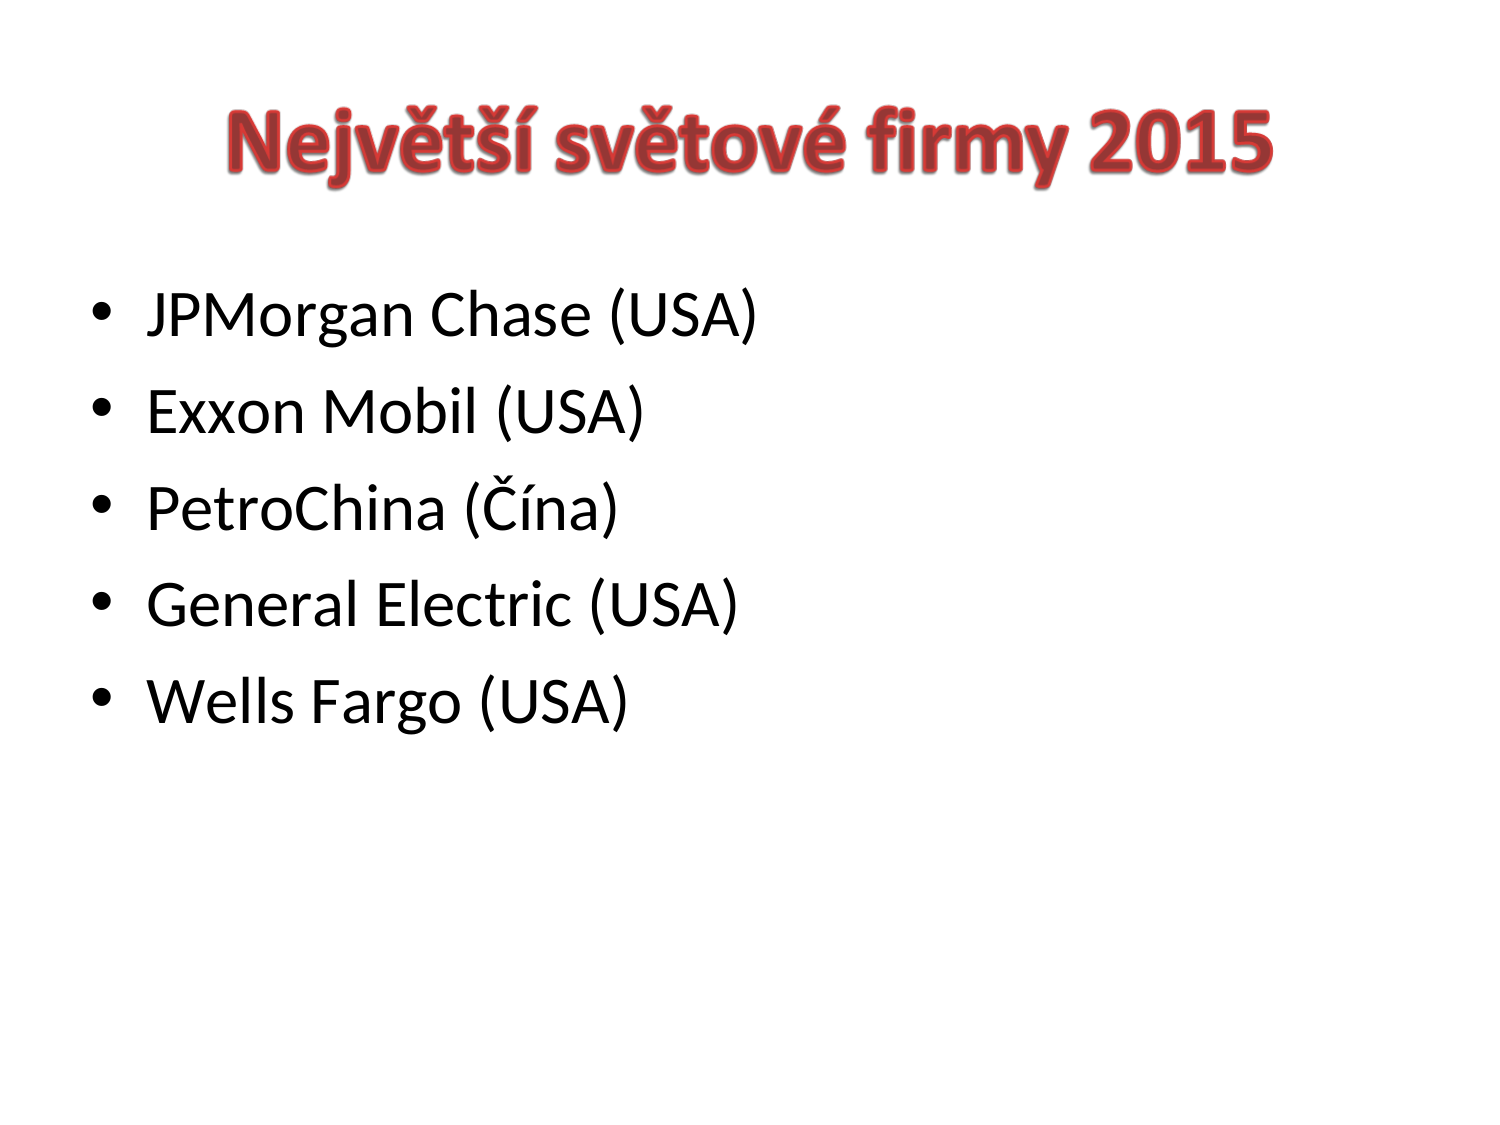

# JPMorgan Chase (USA)
Exxon Mobil (USA)
PetroChina (Čína)
General Electric (USA)
Wells Fargo (USA)